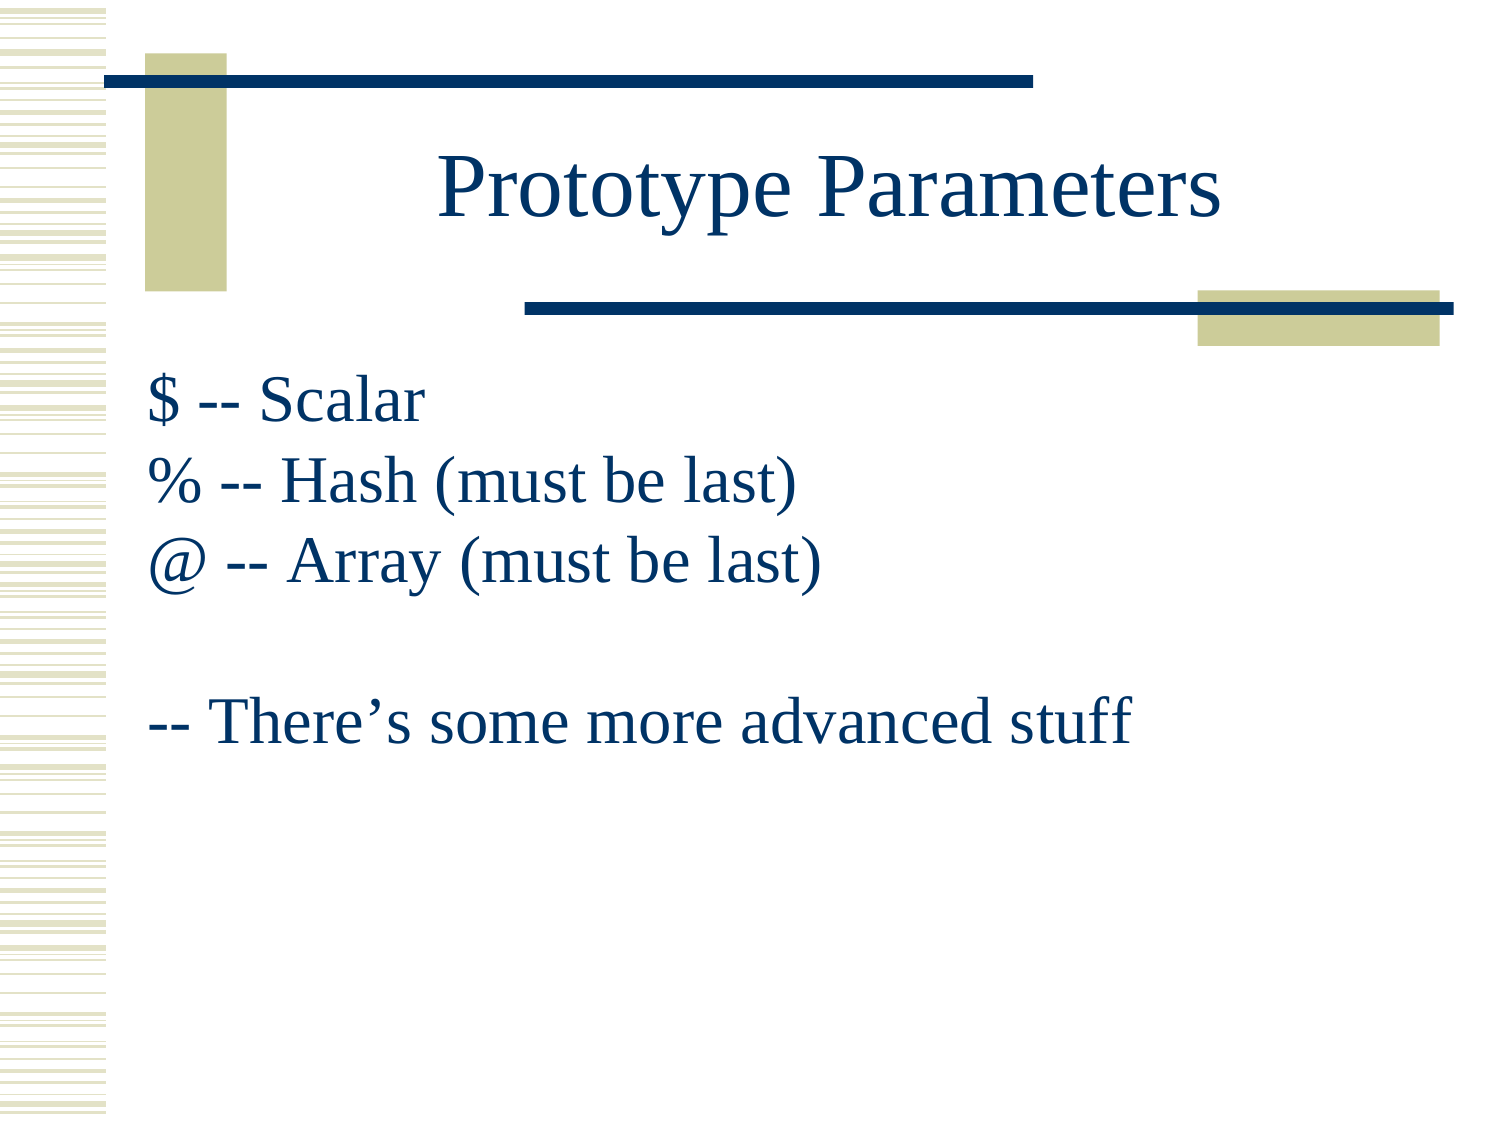

# Prototype Parameters
$ -- Scalar
% -- Hash (must be last)
@ -- Array (must be last)
-- There’s some more advanced stuff